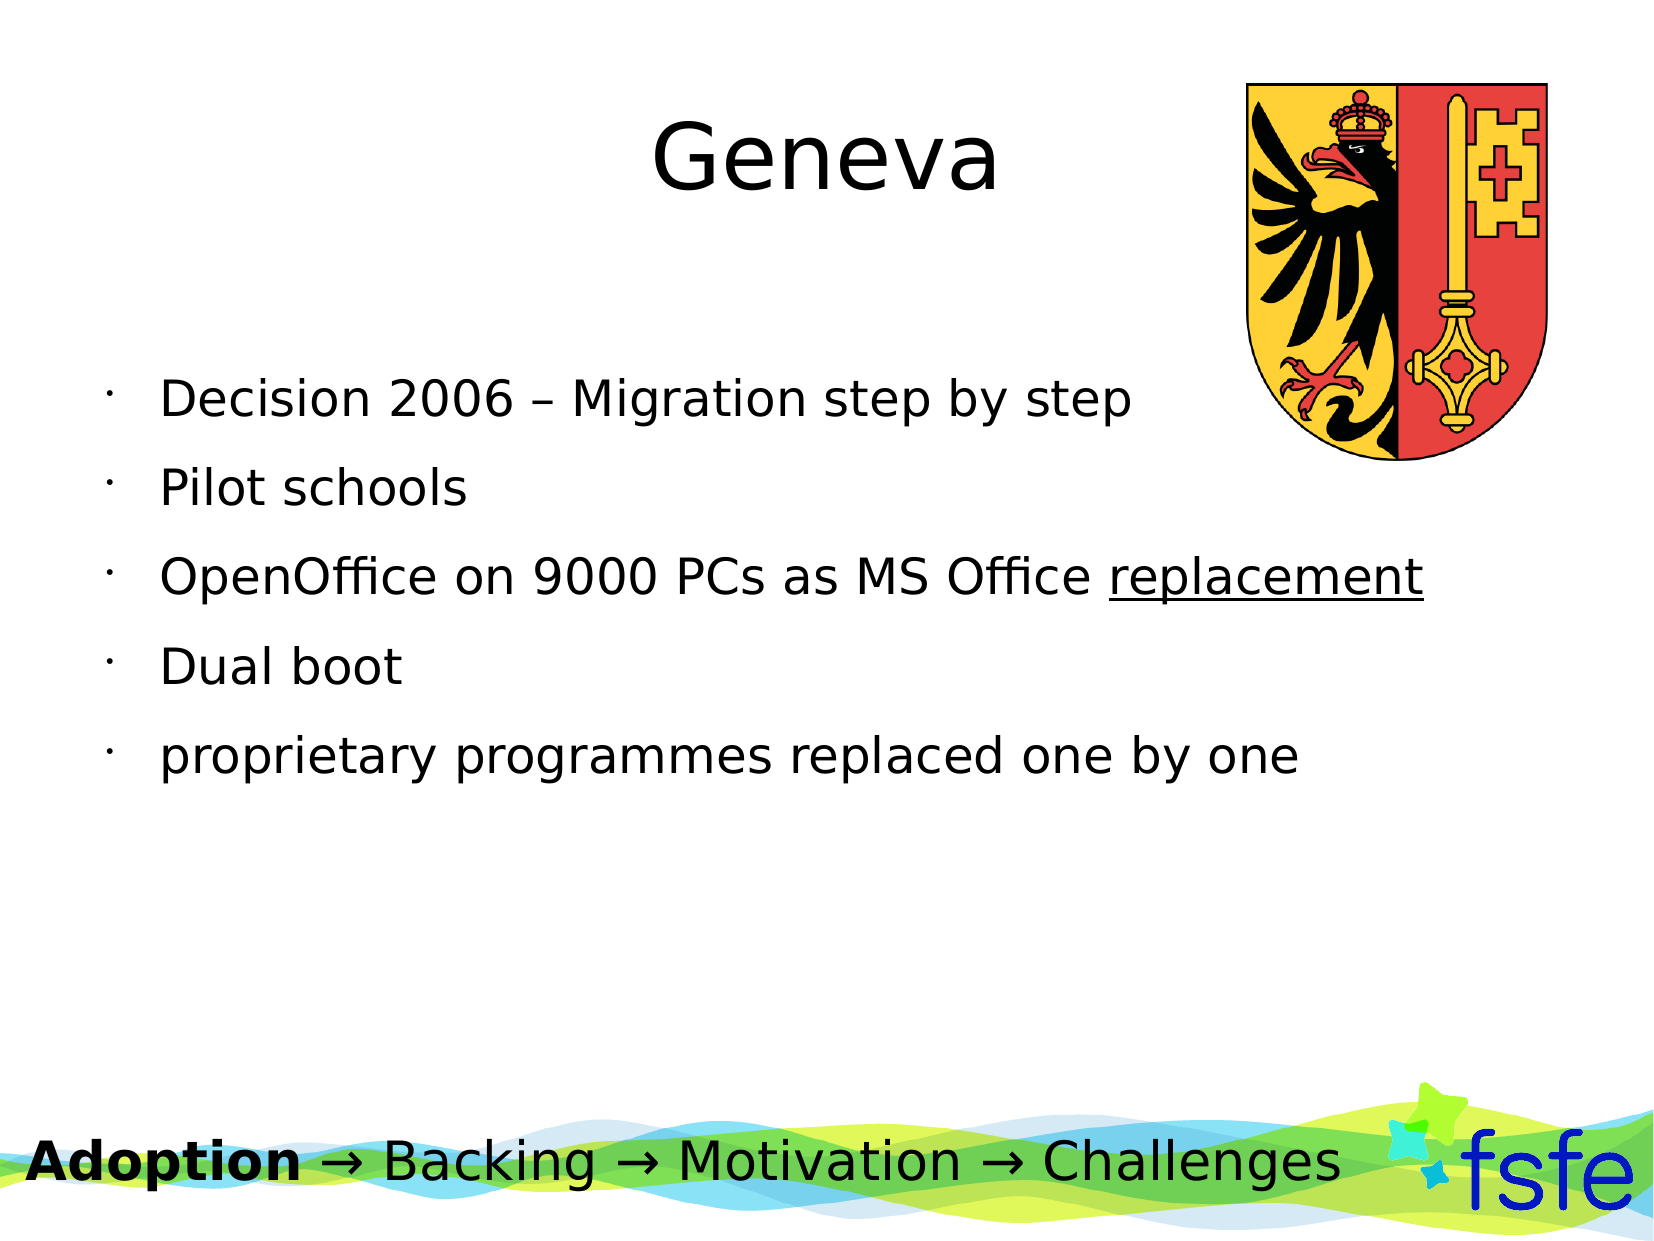

# Geneva
Decision 2006 – Migration step by step
Pilot schools
OpenOffice on 9000 PCs as MS Office replacement
Dual boot
proprietary programmes replaced one by one
Adoption → Backing → Motivation → Challenges